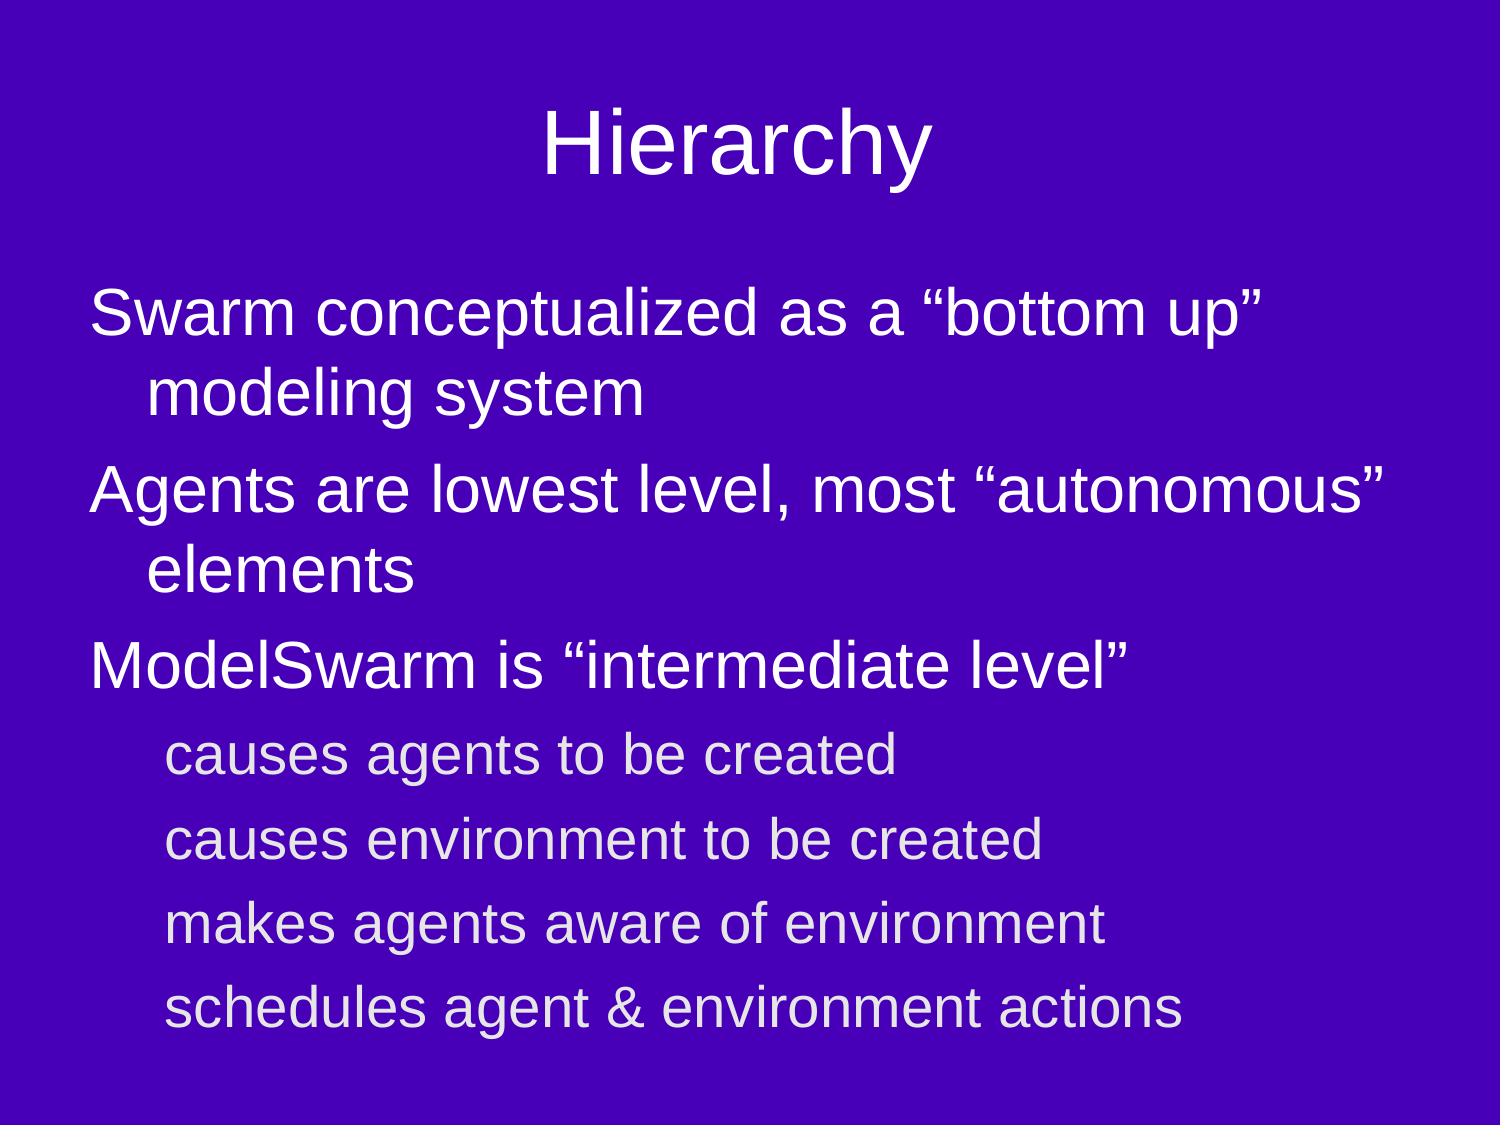

# Hierarchy
Swarm conceptualized as a “bottom up” modeling system
Agents are lowest level, most “autonomous” elements
ModelSwarm is “intermediate level”
causes agents to be created
causes environment to be created
makes agents aware of environment
schedules agent & environment actions